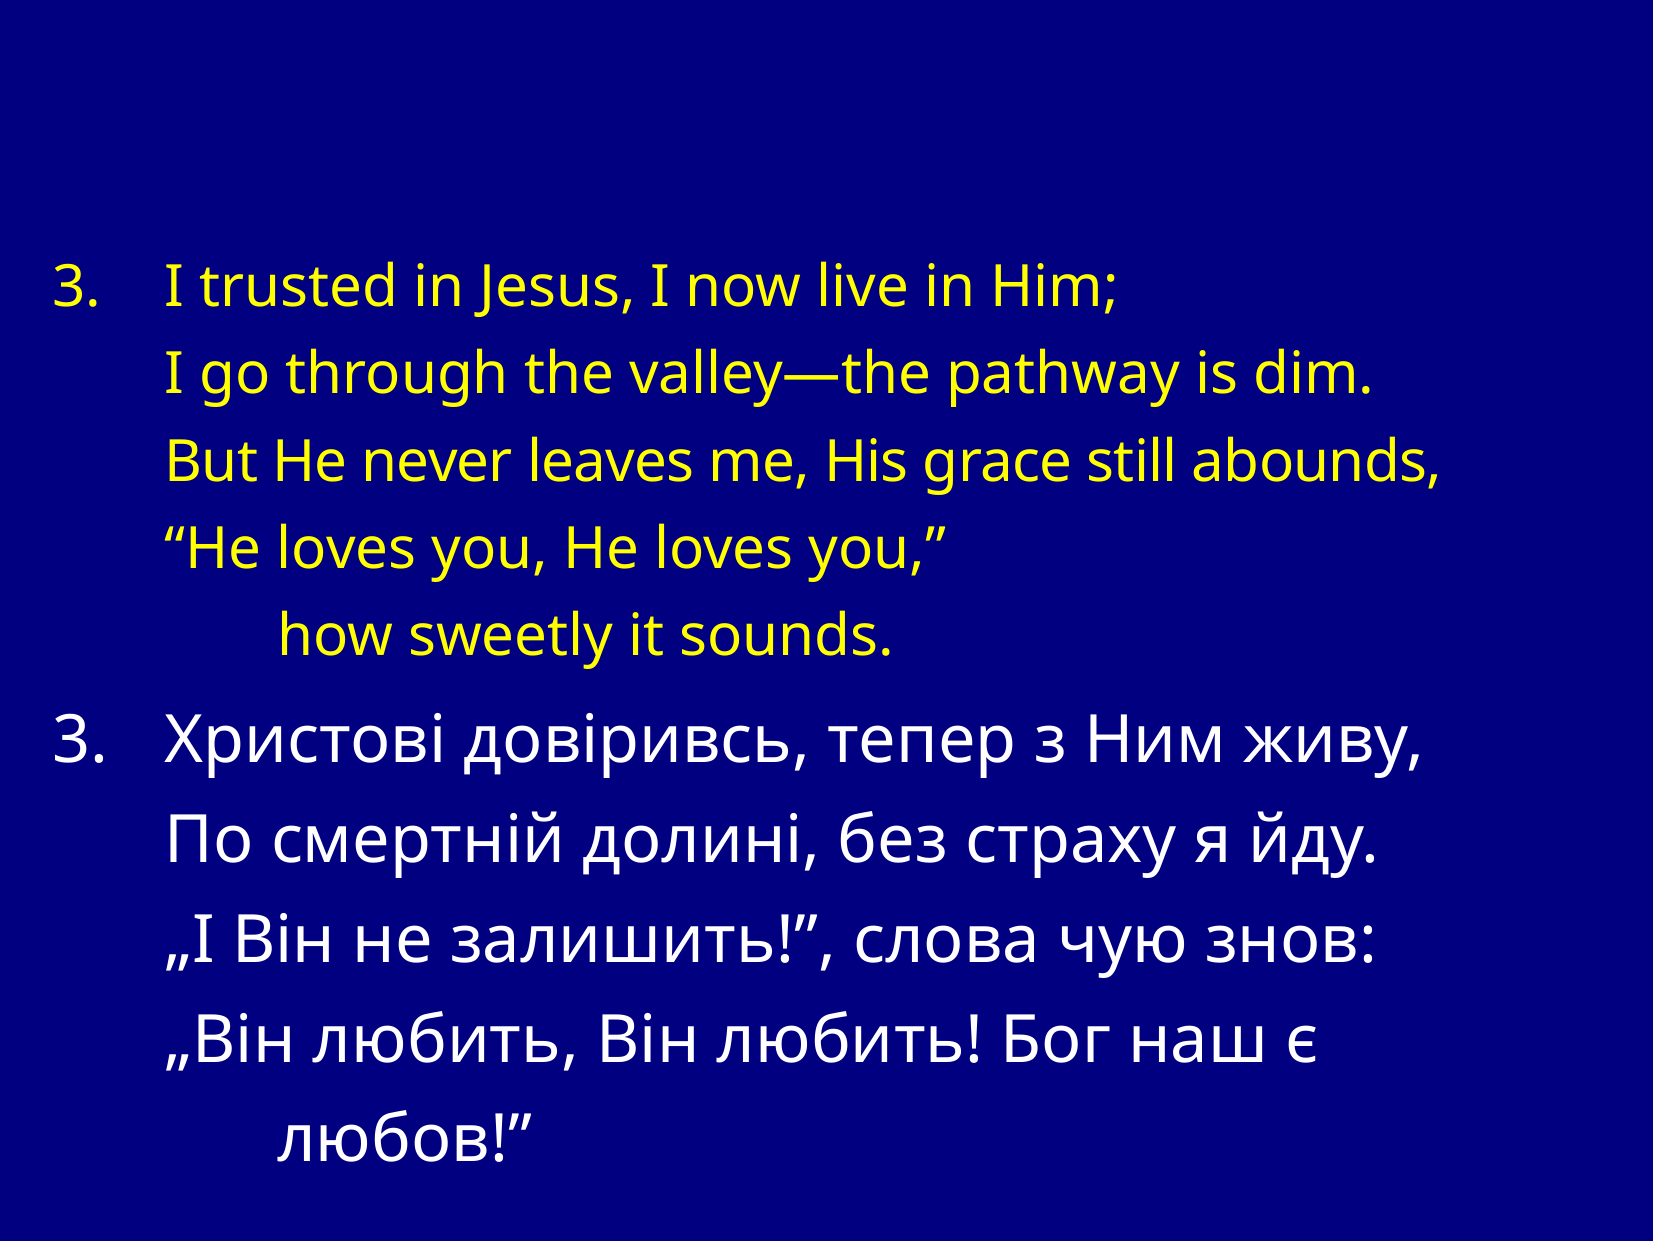

3.	I trusted in Jesus, I now live in Him;
	I go through the valley—the pathway is dim.
	But He never leaves me, His grace still abounds,
	“He loves you, He loves you,”
		how sweetly it sounds.
3.	Христові довіривсь, тепер з Ним живу,
	По смертній долині, без страху я йду.
	„І Він не залишить!”, слова чую знов:
	„Він любить, Він любить! Бог наш є
		любов!”